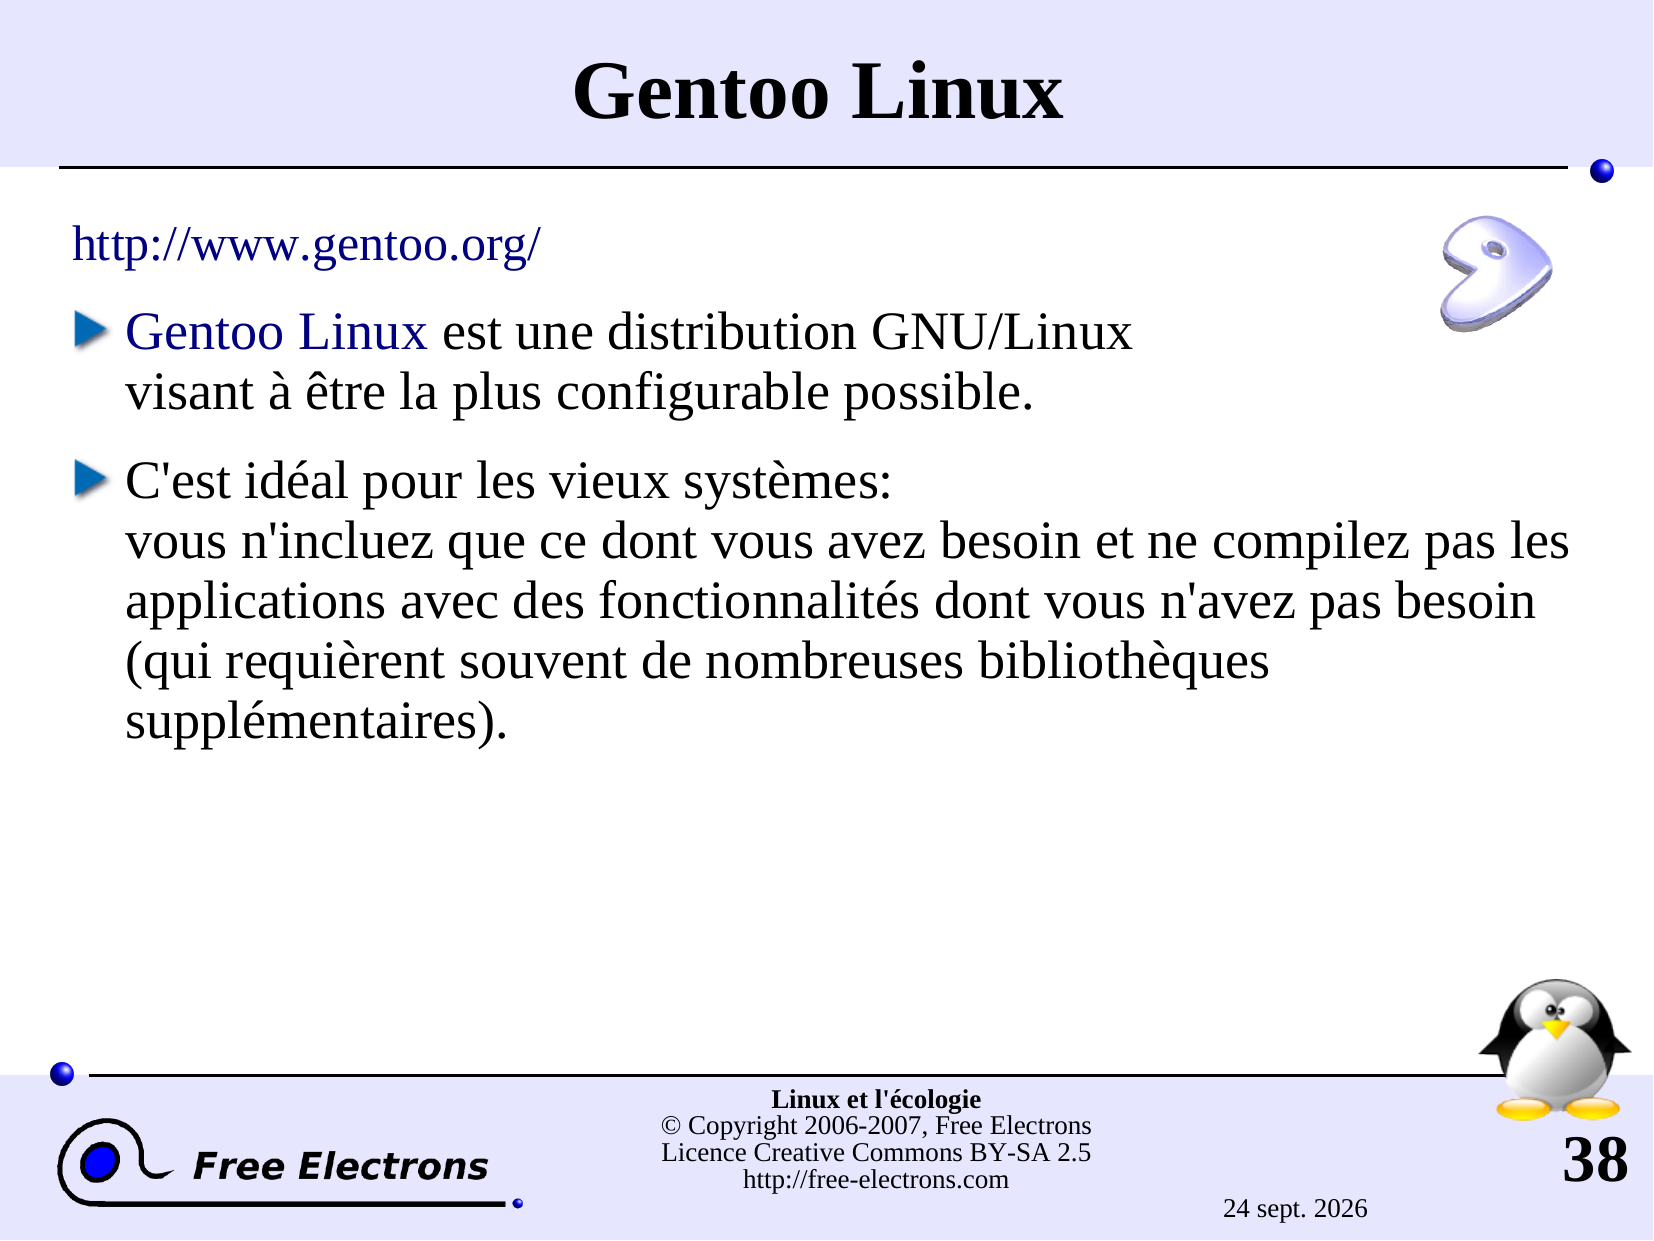

# Gentoo Linux
http://www.gentoo.org/
Gentoo Linux est une distribution GNU/Linux
visant à être la plus configurable possible.
C'est idéal pour les vieux systèmes:
vous n'incluez que ce dont vous avez besoin et ne compilez pas les applications avec des fonctionnalités dont vous n'avez pas besoin (qui requièrent souvent de nombreuses bibliothèques supplémentaires).